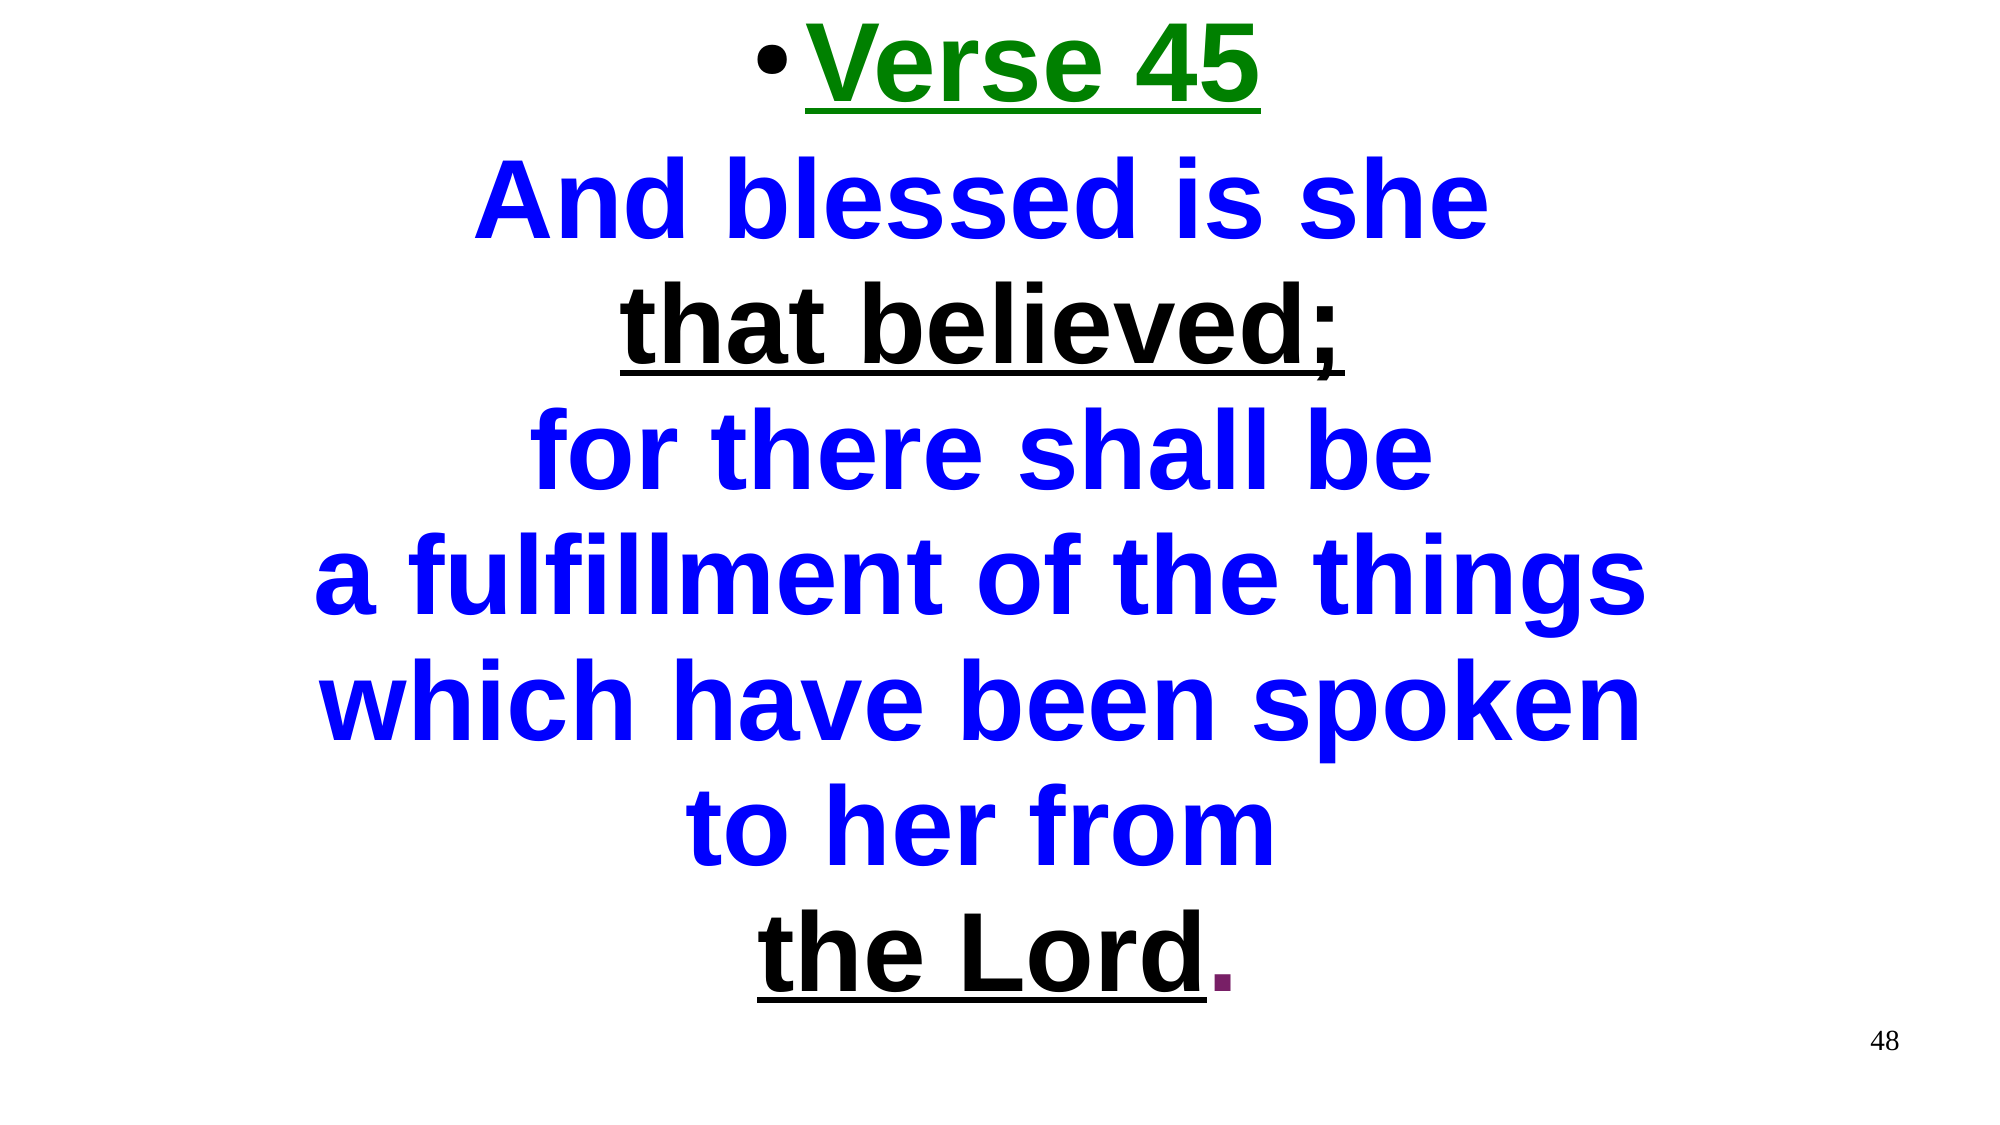

# Verse 45
And blessed is she
that believed;
for there shall be
a fulfillment of the things
which have been spoken
to her from
the Lord.
48